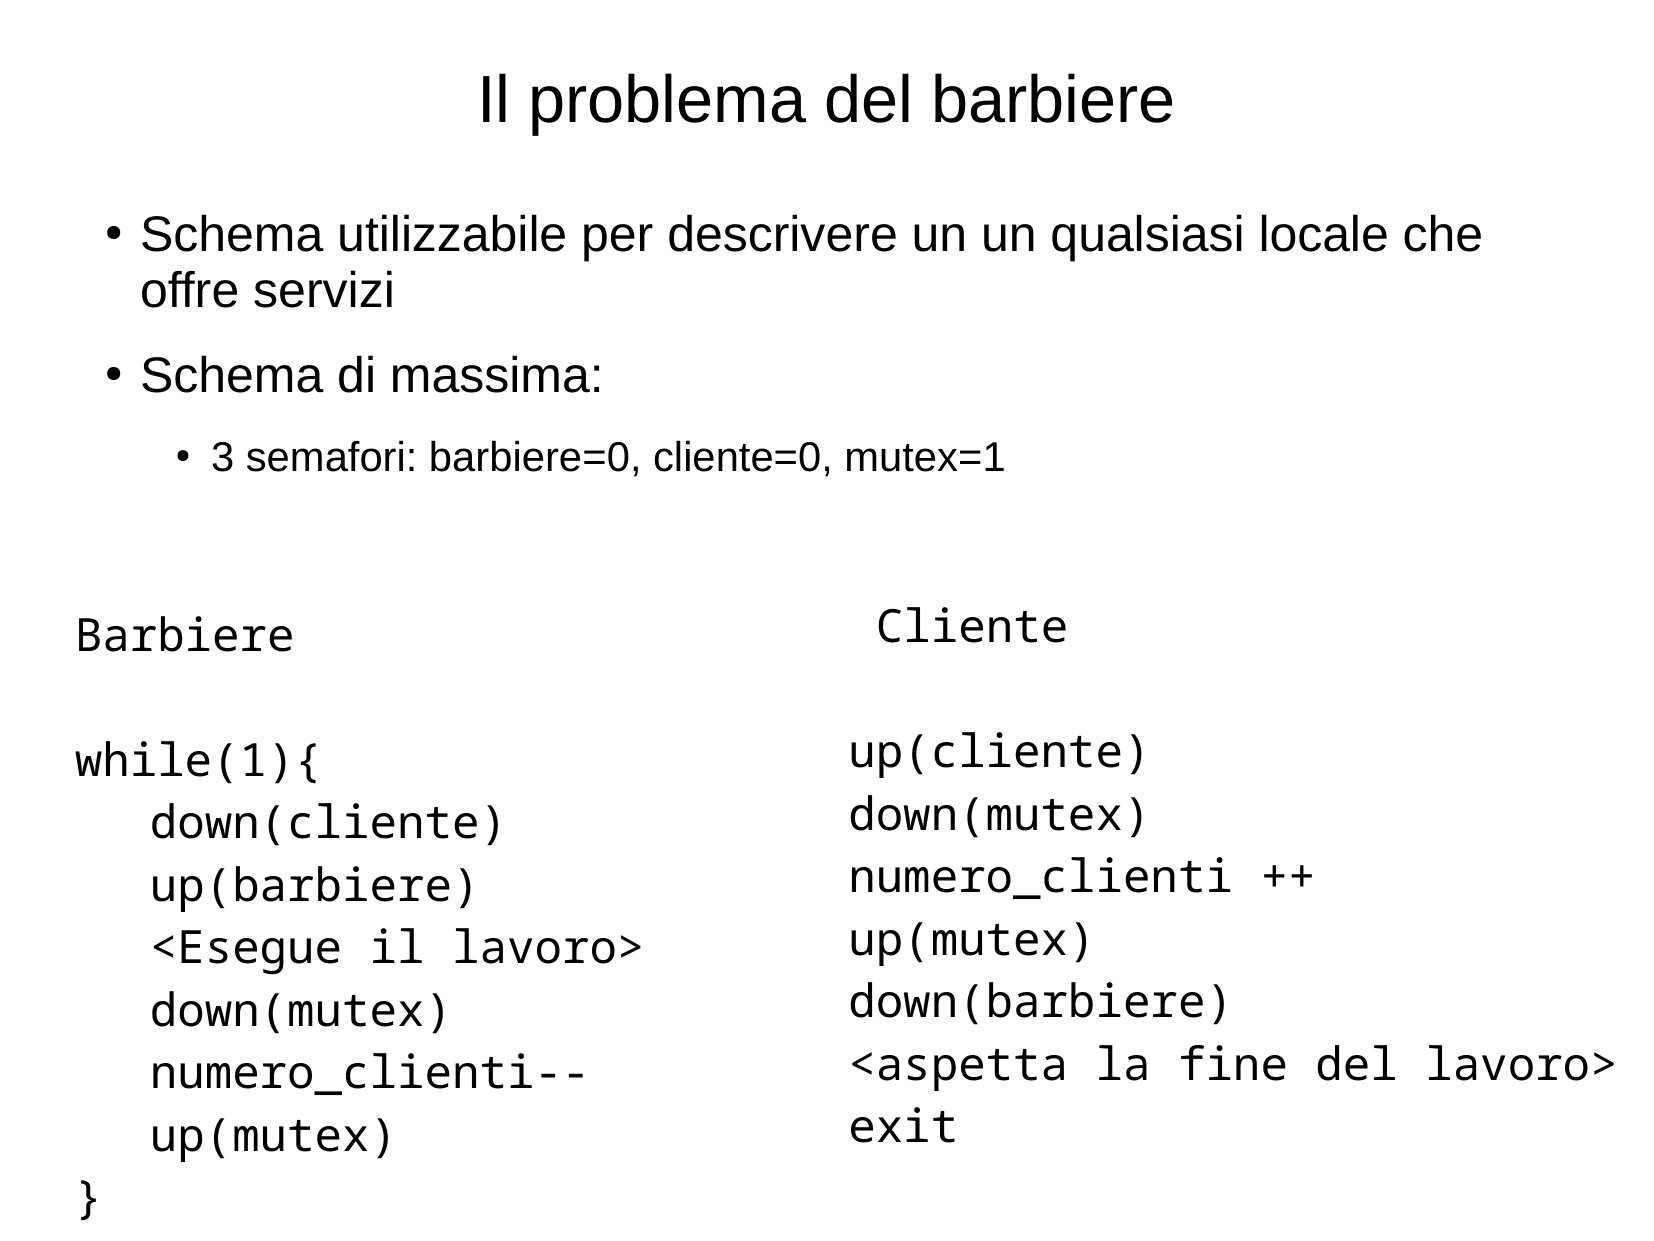

# Il problema del barbiere
Schema utilizzabile per descrivere un un qualsiasi locale che offre servizi
Schema di massima:
3 semafori: barbiere=0, cliente=0, mutex=1
 Cliente
up(cliente)
down(mutex)
numero_clienti ++
up(mutex)
down(barbiere)
<aspetta la fine del lavoro>
exit
Barbiere
while(1){
	down(cliente)
	up(barbiere)
	<Esegue il lavoro>
	down(mutex)
	numero_clienti--				up(mutex)
}